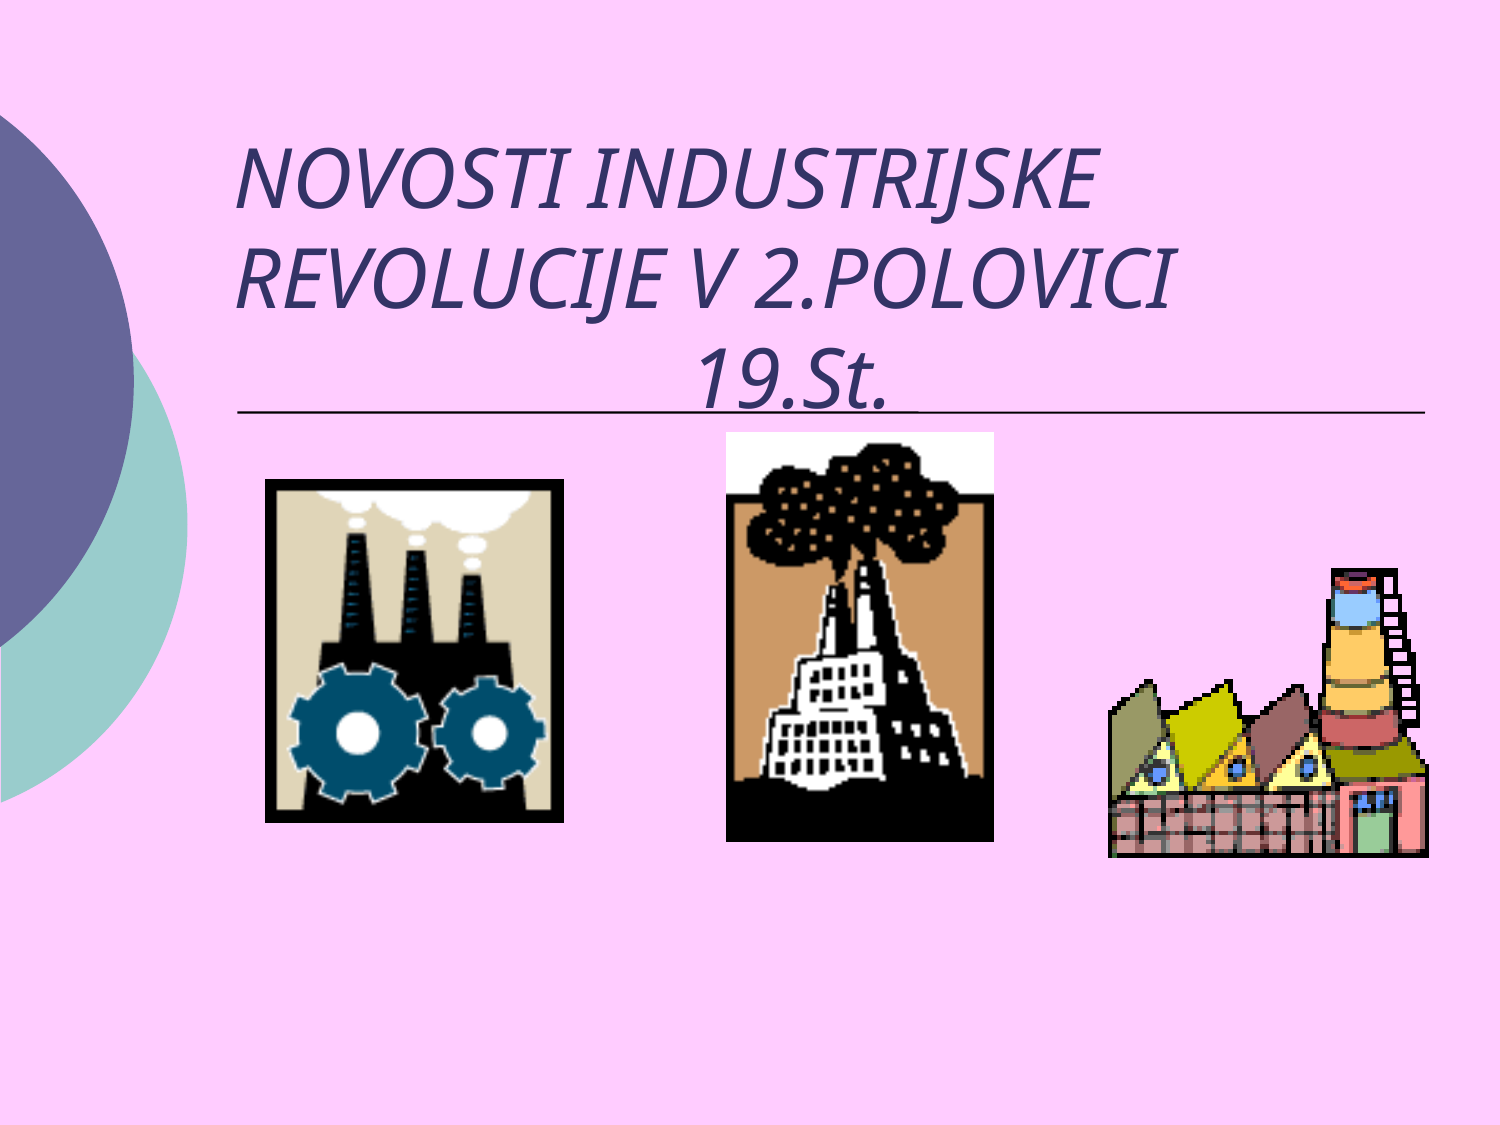

# NOVOSTI INDUSTRIJSKE REVOLUCIJE V 2.POLOVICI 19.St.